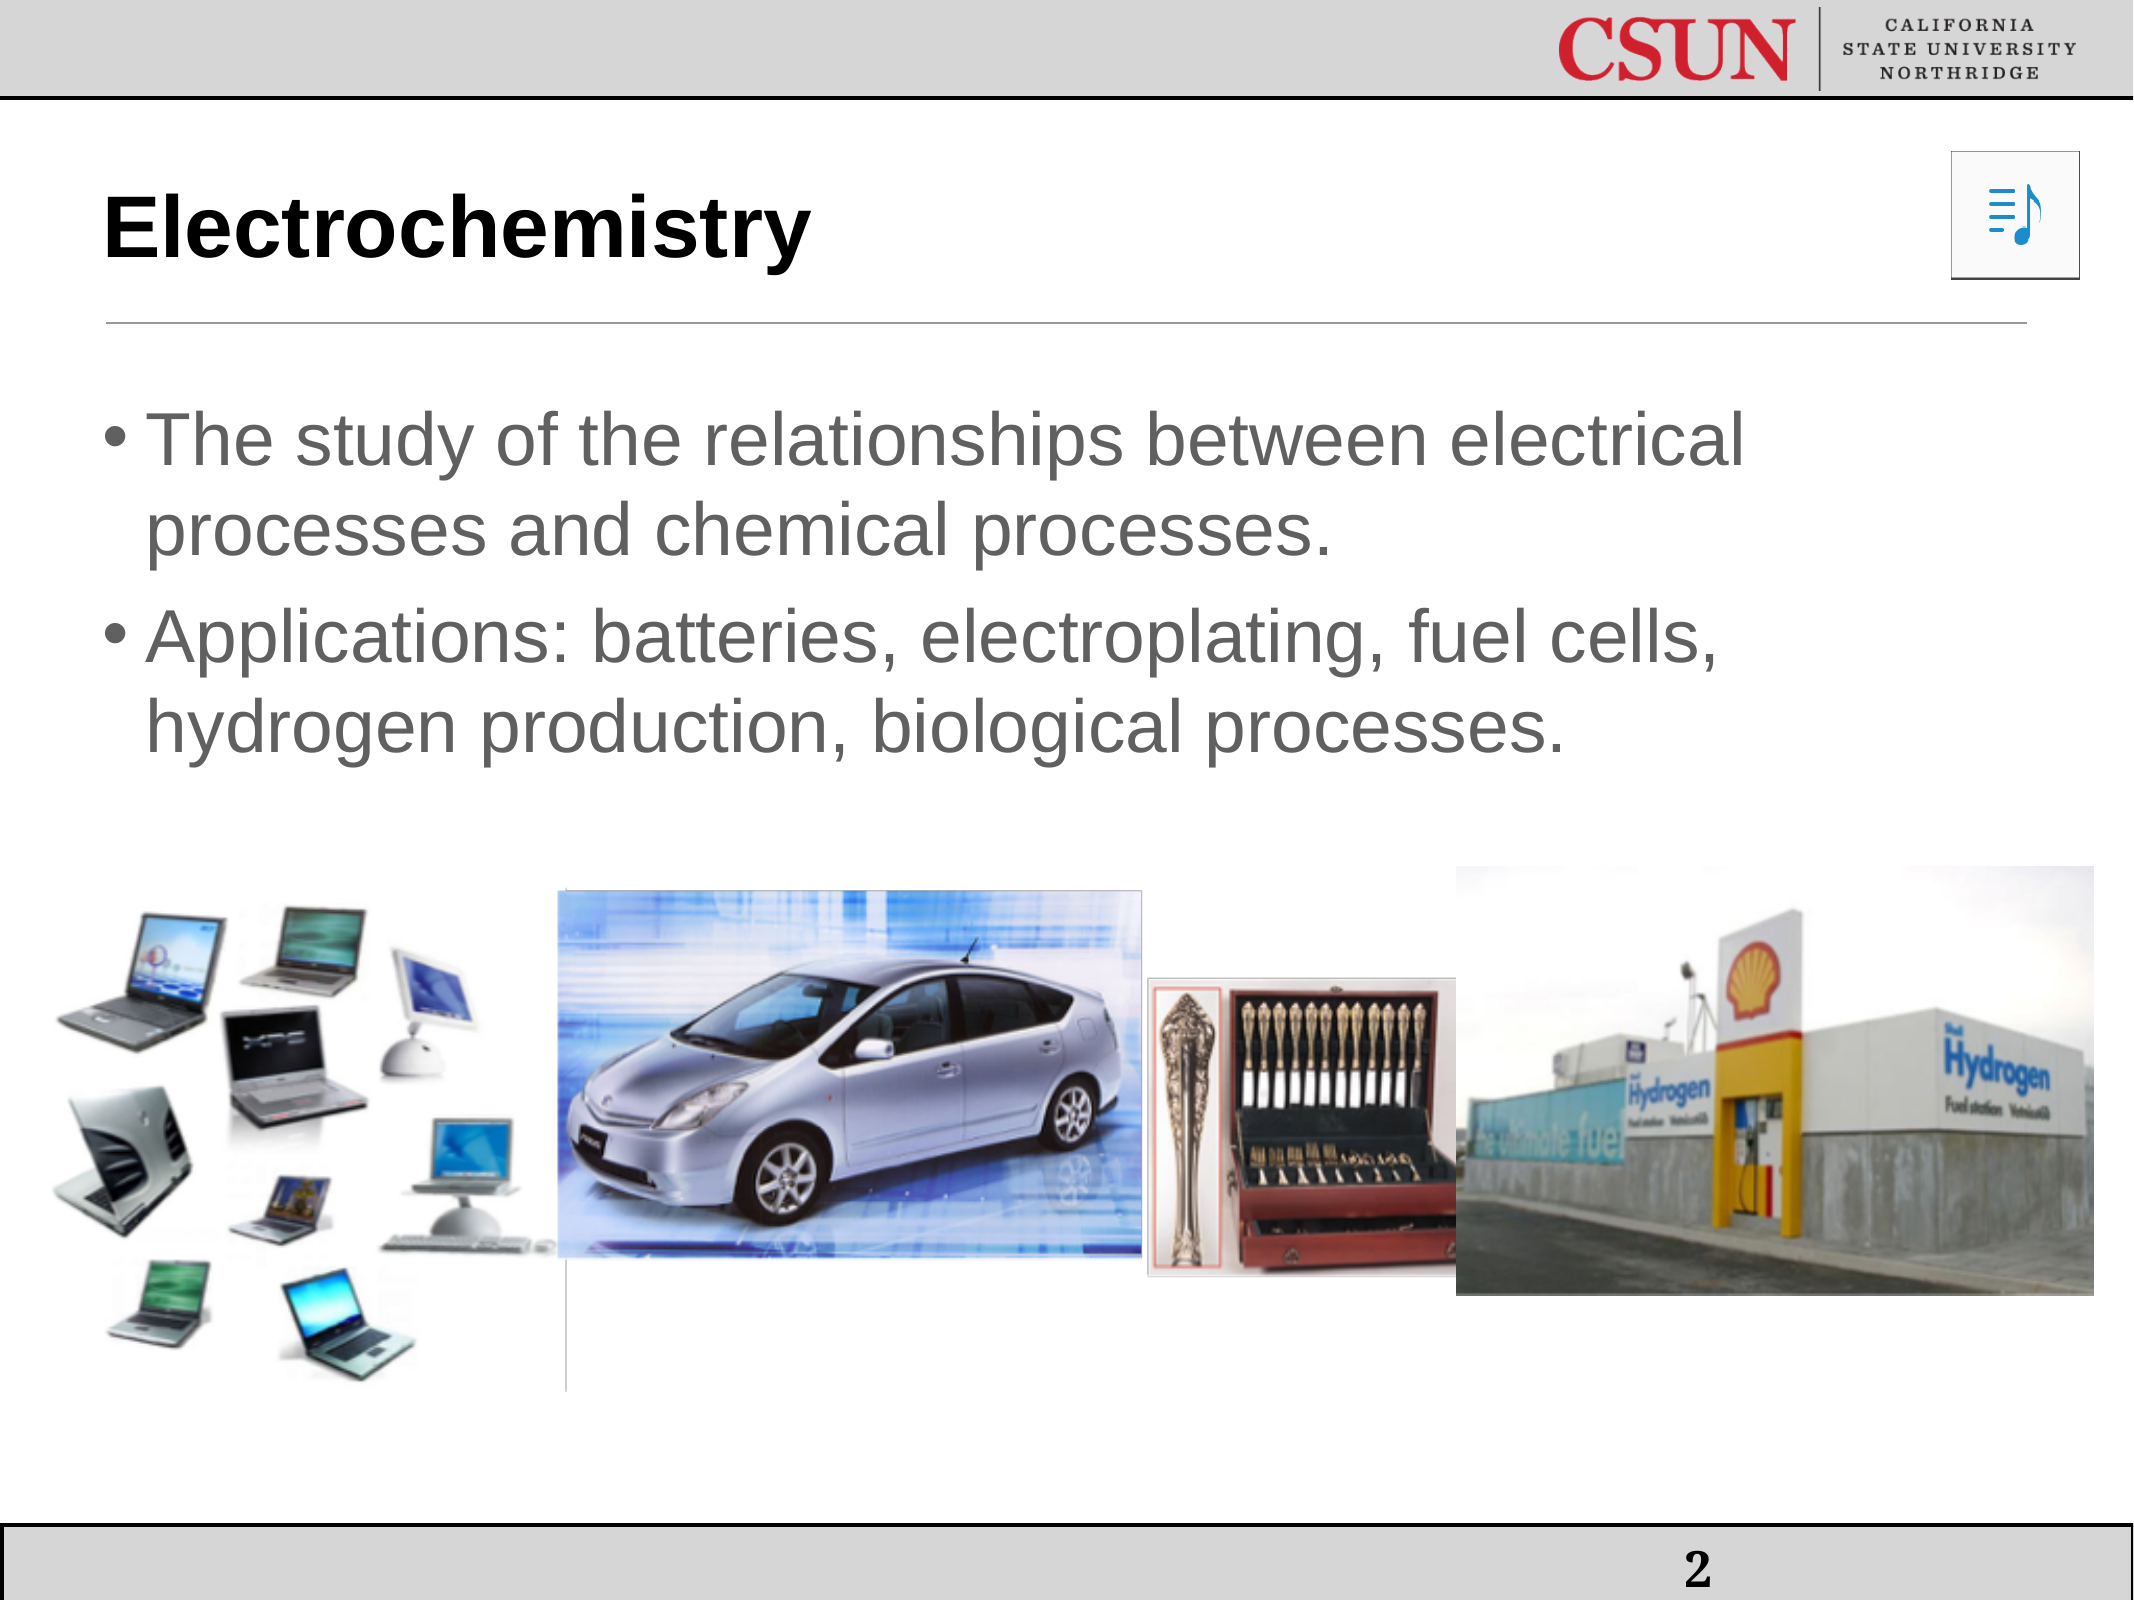

# Electrochemistry
The study of the relationships between electrical processes and chemical processes.
Applications: batteries, electroplating, fuel cells, hydrogen production, biological processes.
2